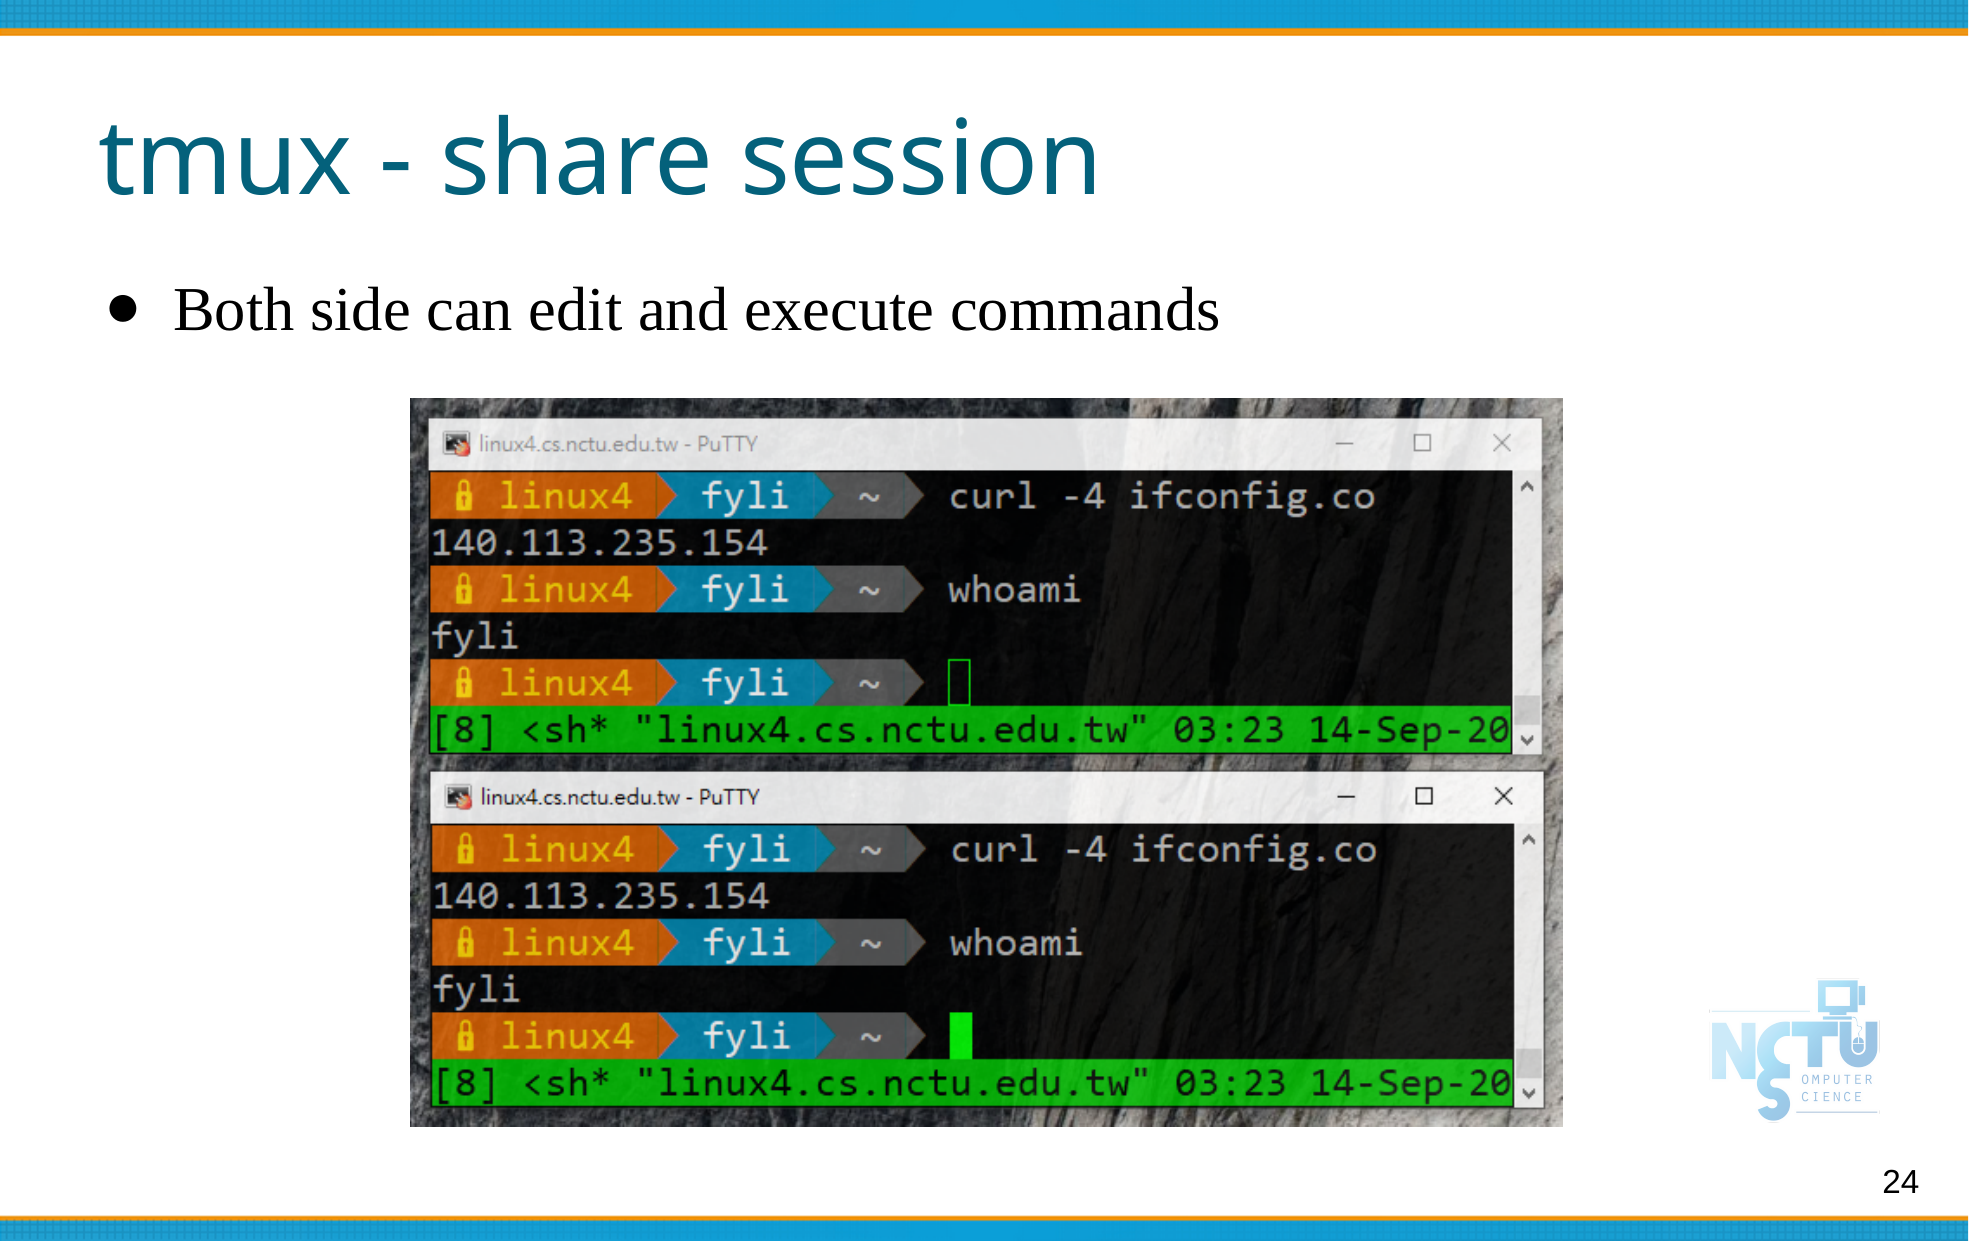

# tmux - share session
Both side can edit and execute commands